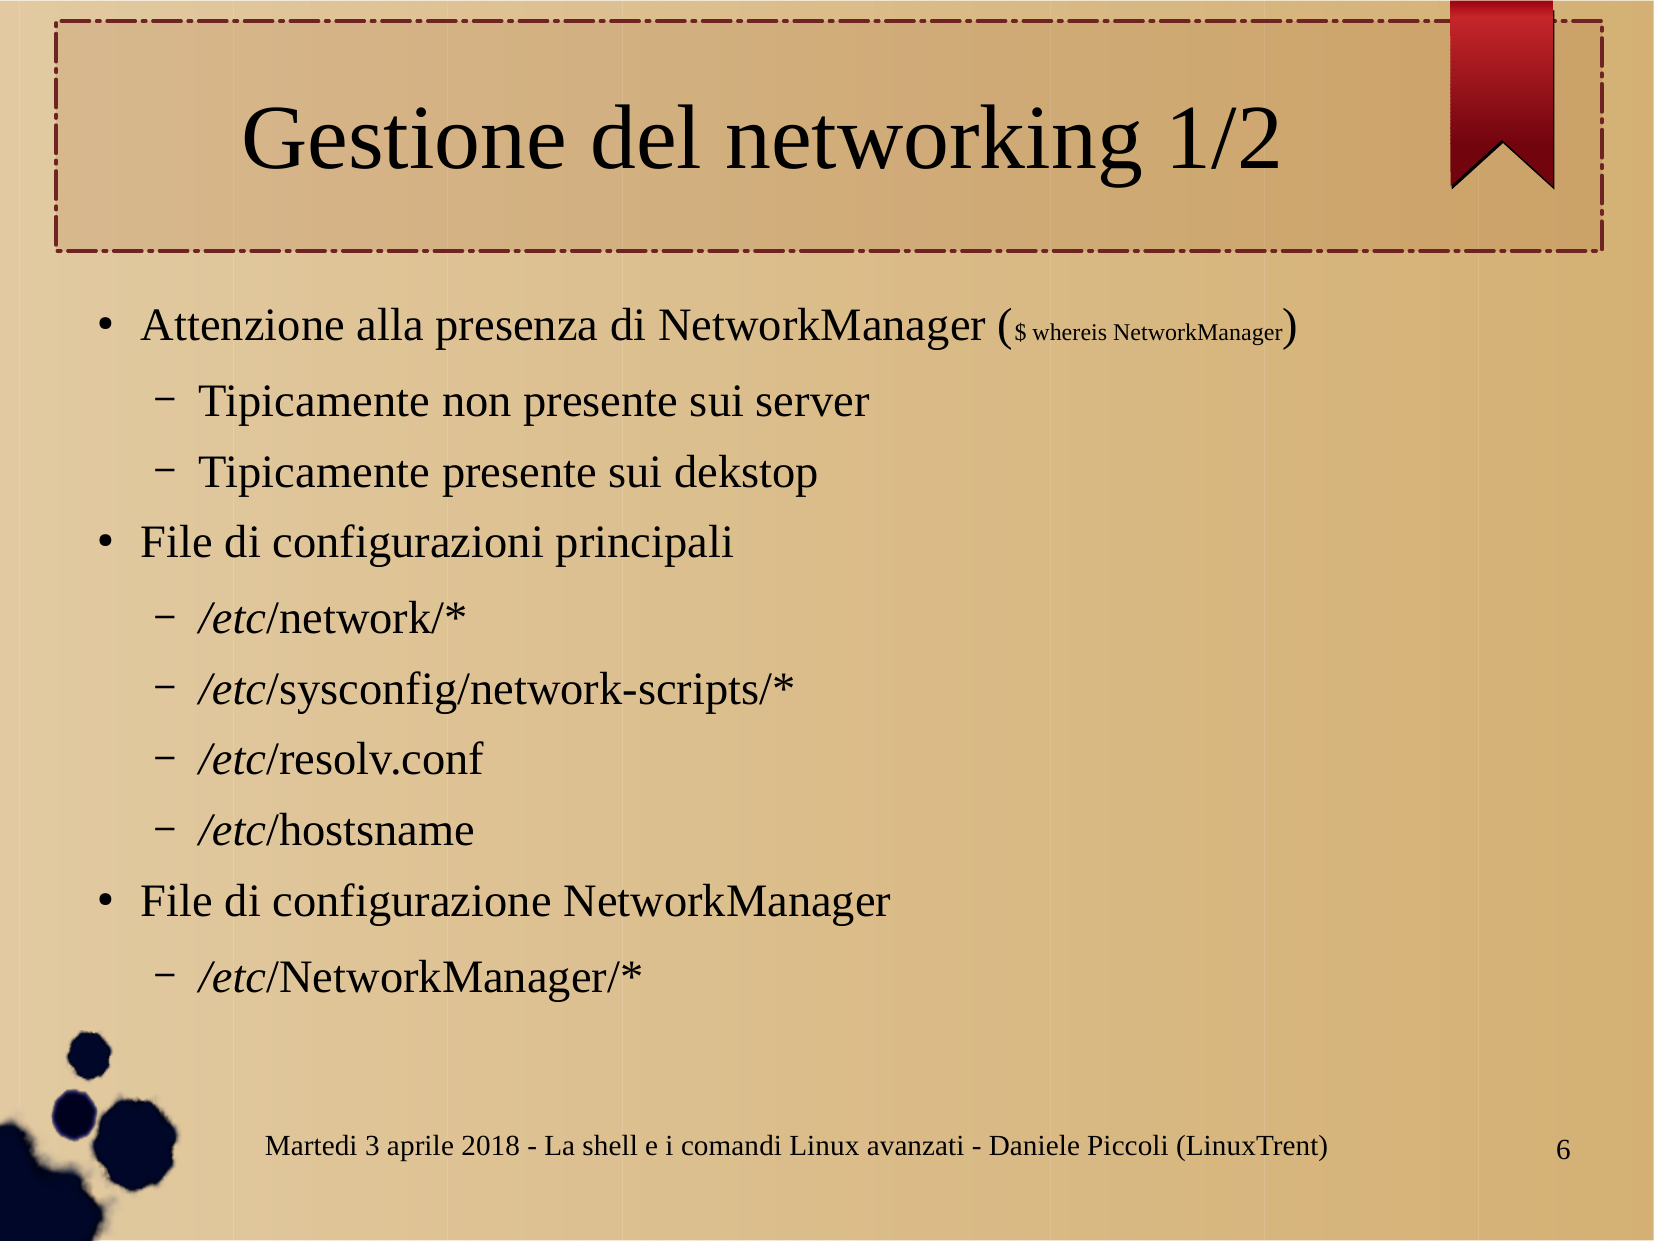

# Gestione del networking 1/2
Attenzione alla presenza di NetworkManager ($ whereis NetworkManager)
Tipicamente non presente sui server
Tipicamente presente sui dekstop
File di configurazioni principali
/etc/network/*
/etc/sysconfig/network-scripts/*
/etc/resolv.conf
/etc/hostsname
File di configurazione NetworkManager
/etc/NetworkManager/*
Martedi 3 aprile 2018 - La shell e i comandi Linux avanzati - Daniele Piccoli (LinuxTrent)
6